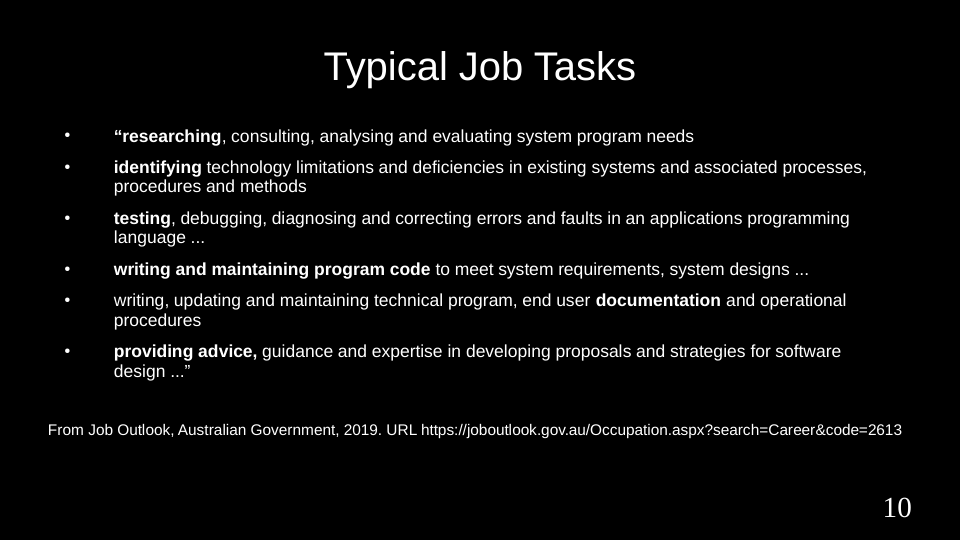

# Typical Job Tasks
“researching, consulting, analysing and evaluating system program needs
identifying technology limitations and deficiencies in existing systems and associated processes, procedures and methods
testing, debugging, diagnosing and correcting errors and faults in an applications programming language ...
writing and maintaining program code to meet system requirements, system designs ...
writing, updating and maintaining technical program, end user documentation and operational procedures
providing advice, guidance and expertise in developing proposals and strategies for software design ...”
From Job Outlook, Australian Government, 2019. URL https://joboutlook.gov.au/Occupation.aspx?search=Career&code=2613
10